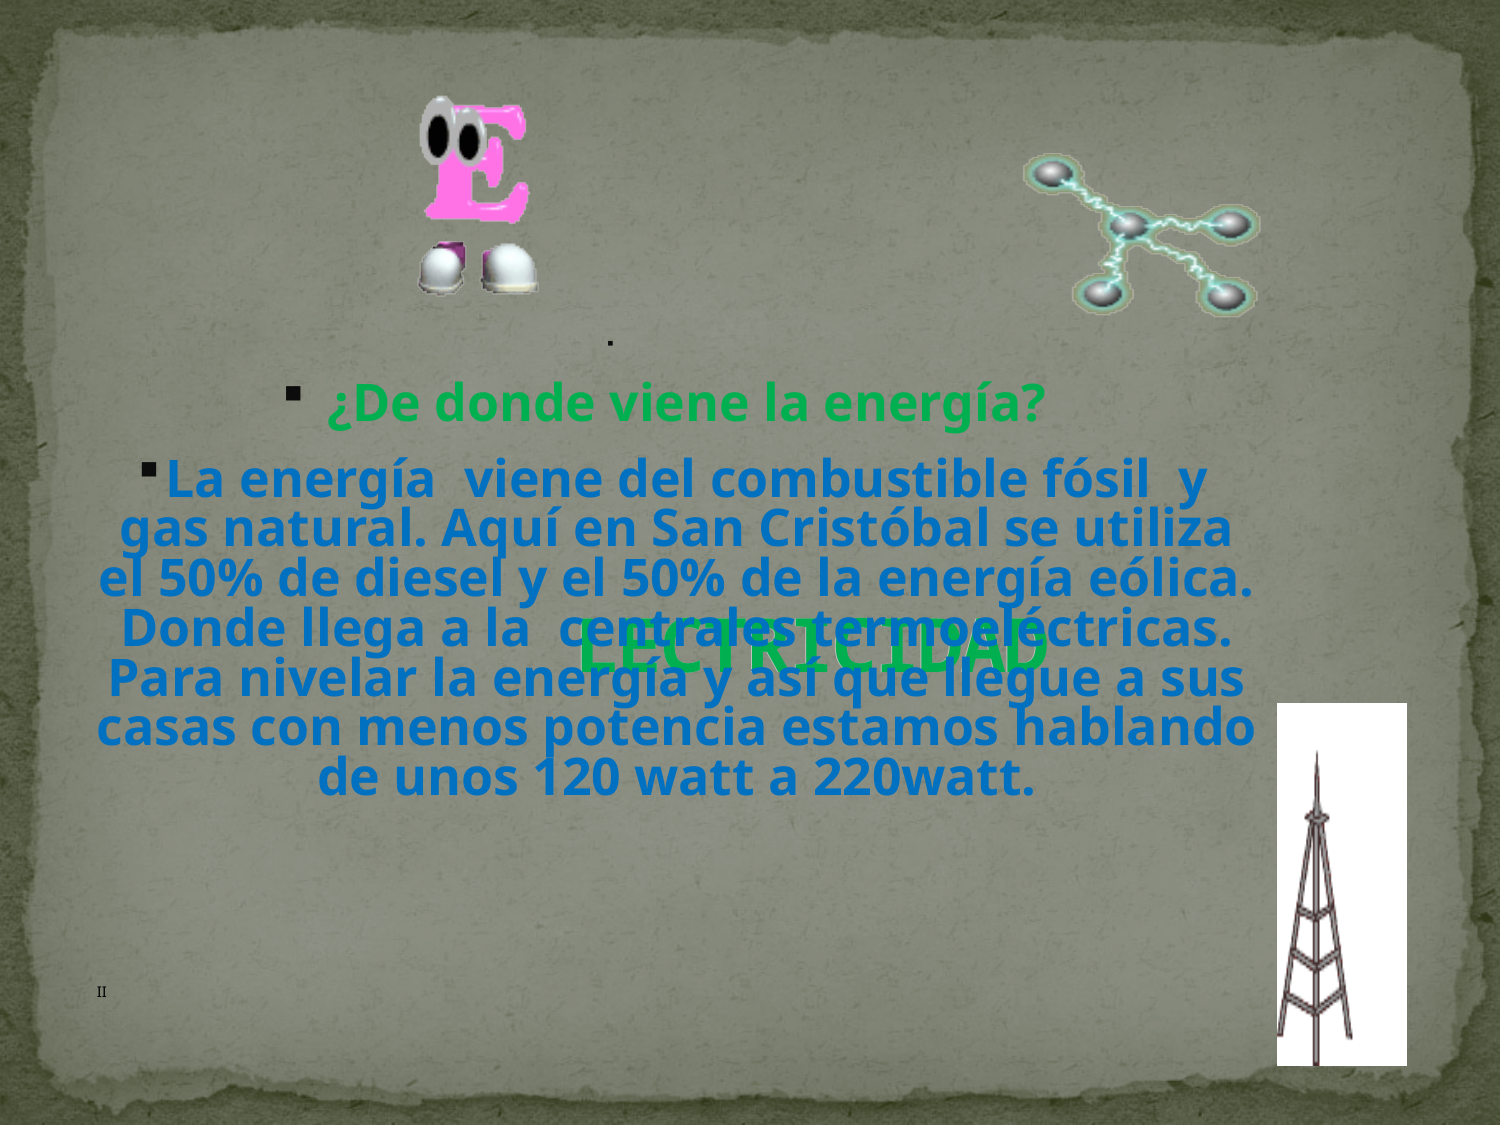

# LECTRICIDAD
¿De donde viene la energía?
La energía viene del combustible fósil y gas natural. Aquí en San Cristóbal se utiliza el 50% de diesel y el 50% de la energía eólica. Donde llega a la centrales termoeléctricas. Para nivelar la energía y así que llegue a sus casas con menos potencia estamos hablando de unos 120 watt a 220watt.
II